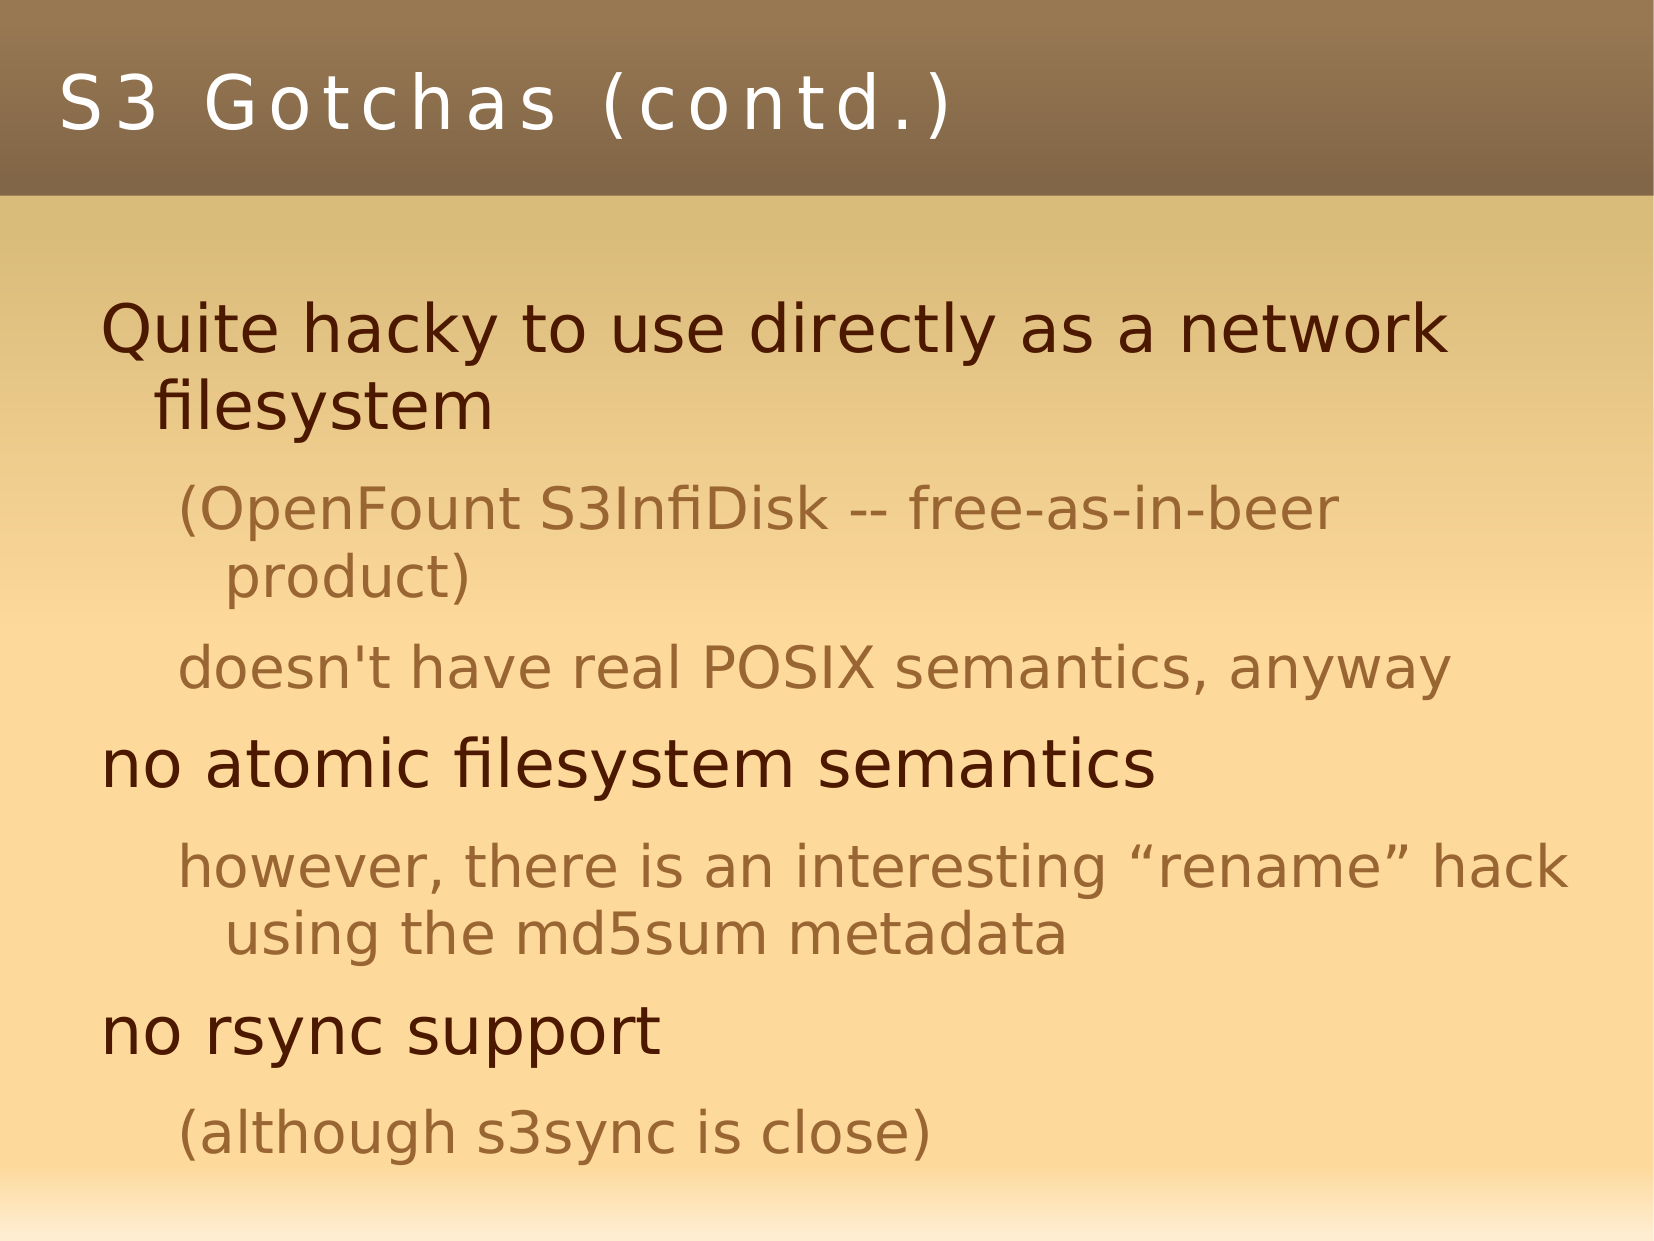

# S3 Gotchas (contd.)
Quite hacky to use directly as a network filesystem
(OpenFount S3InfiDisk -- free-as-in-beer product)
doesn't have real POSIX semantics, anyway
no atomic filesystem semantics
however, there is an interesting “rename” hack using the md5sum metadata
no rsync support
(although s3sync is close)